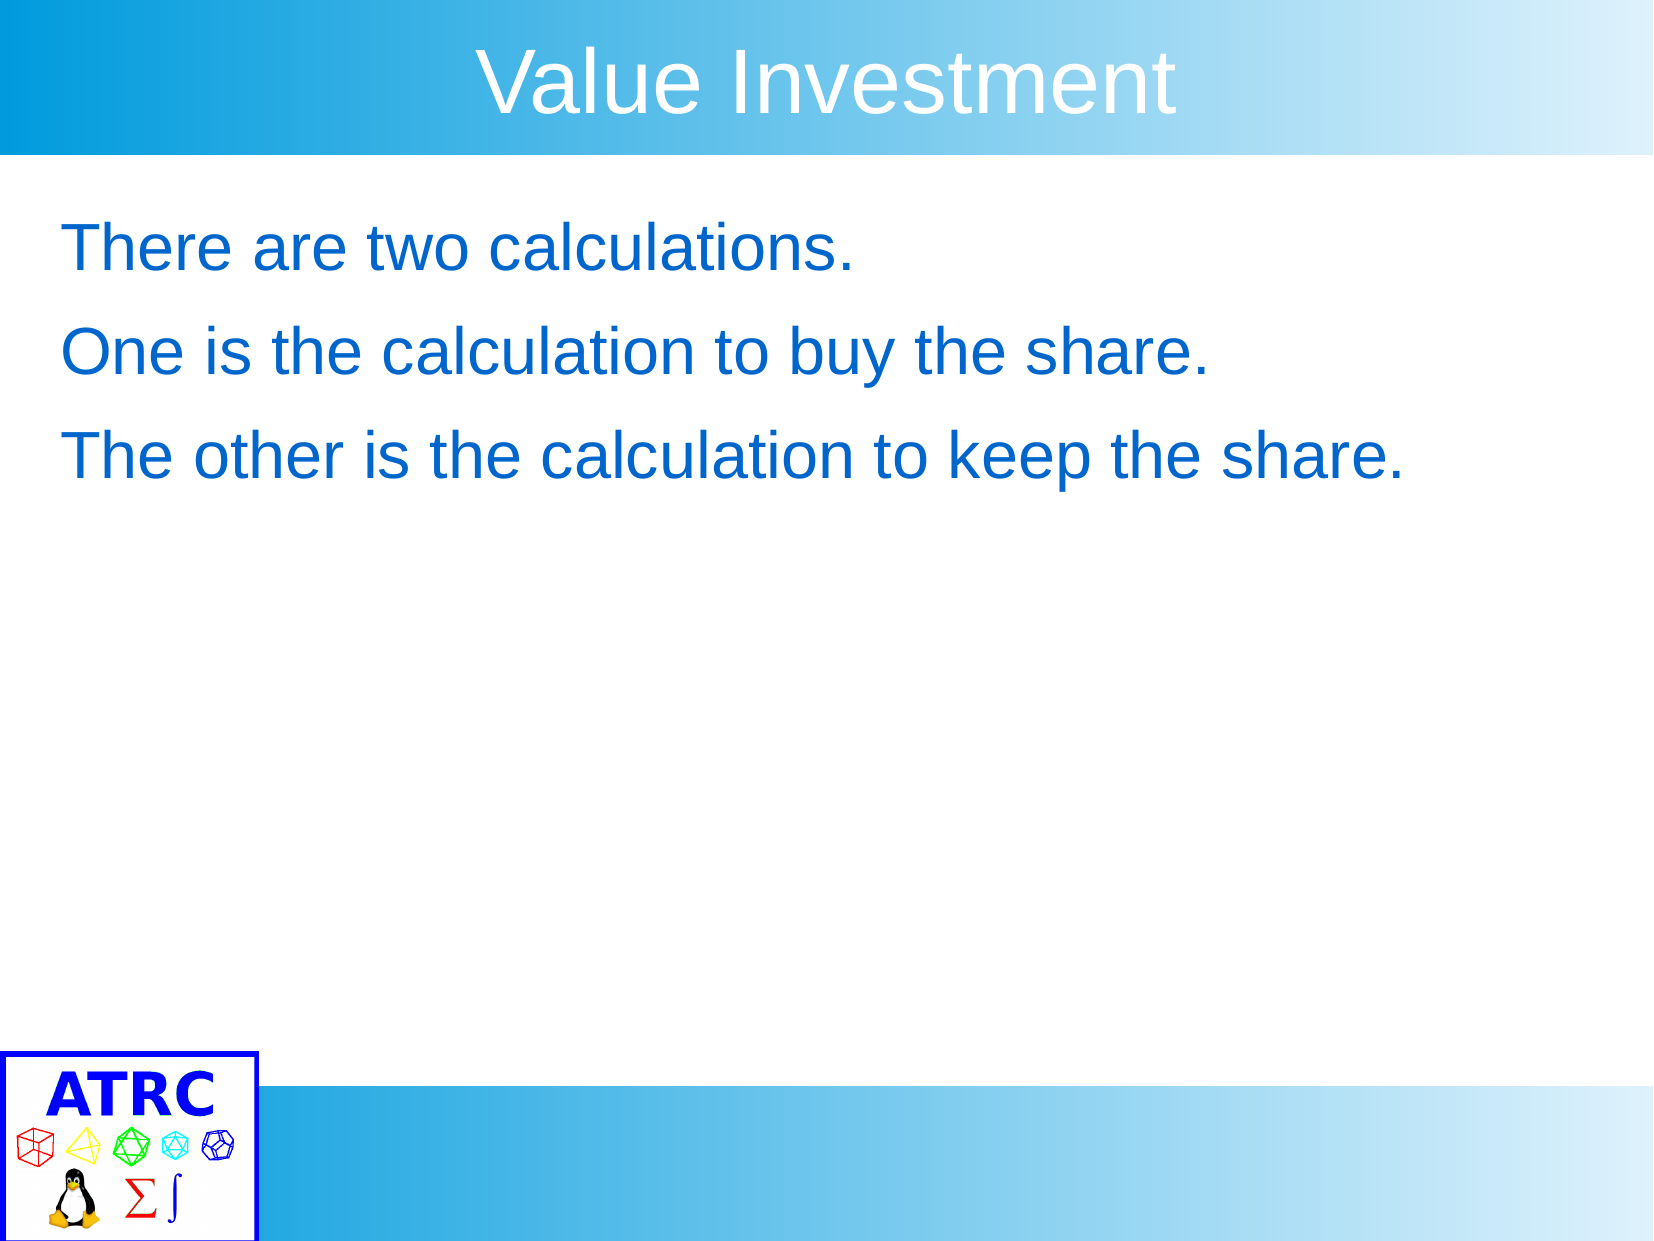

# Value Investment
There are two calculations.
One is the calculation to buy the share.
The other is the calculation to keep the share.